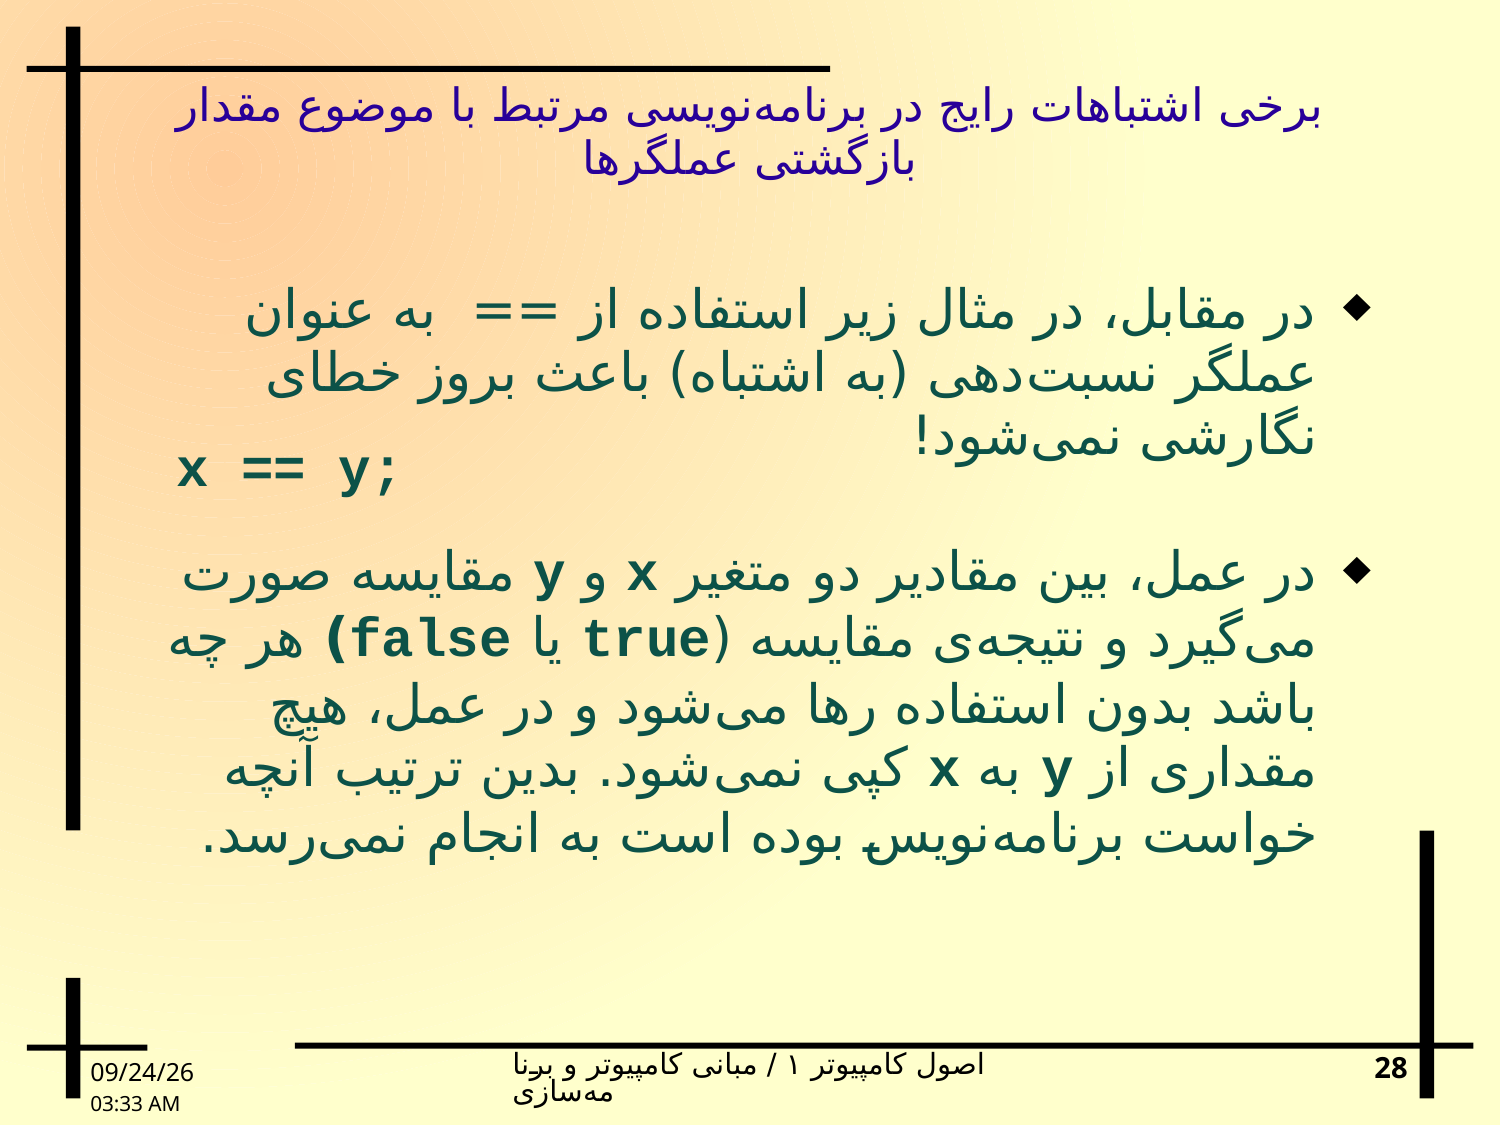

# برخی اشتباهات رایج در برنامه‌نویسی مرتبط با موضوع مقدار بازگشتی عملگرها
در مقابل، در مثال زیر استفاده از == به عنوان عملگر نسبت‌دهی (به اشتباه) باعث بروز خطای نگارشی نمی‌شود!
در عمل، بین مقادیر دو متغیر x و y مقایسه صورت می‌گیرد و نتیجه‌ی مقایسه (true یا false) هر چه باشد بدون استفاده رها می‌شود و در عمل، هیچ مقداری از y به x کپی نمی‌شود. بدین ترتیب آنچه خواست برنامه‌نویس بوده است به انجام نمی‌رسد.
x == y;
اصول کامپیوتر ۱ / مبانی کامپیوتر و برنامه‌سازی
28